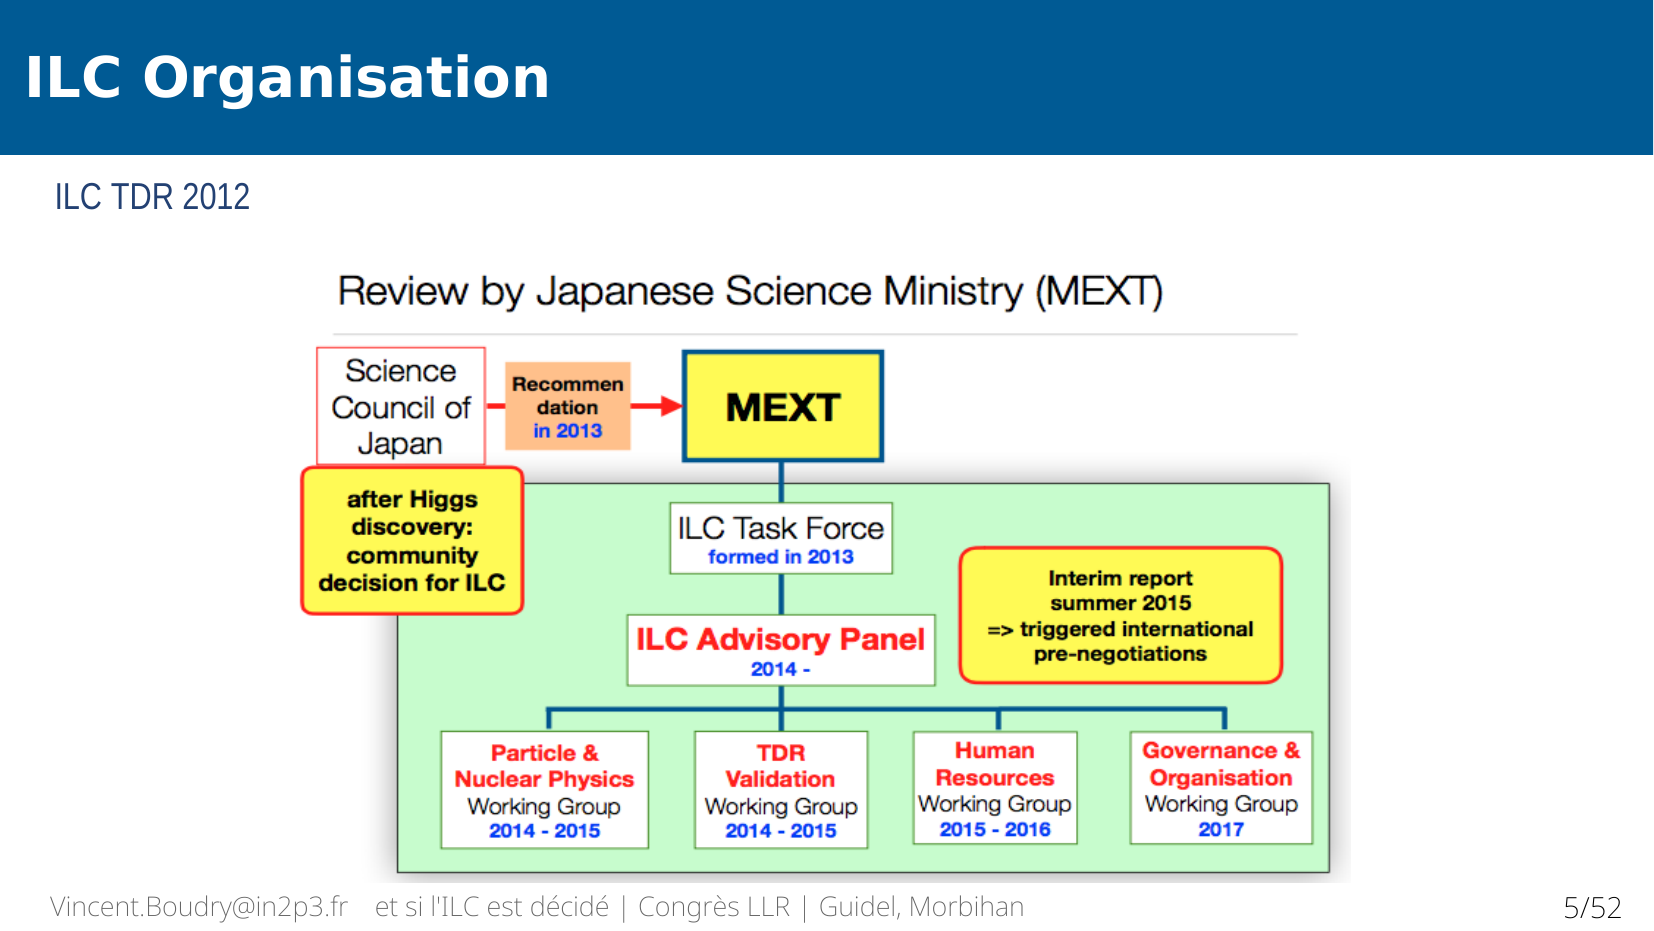

ILC Organisation
# ILC TDR 2012
et si l'ILC est décidé | Congrès LLR | Guidel, Morbihan
5